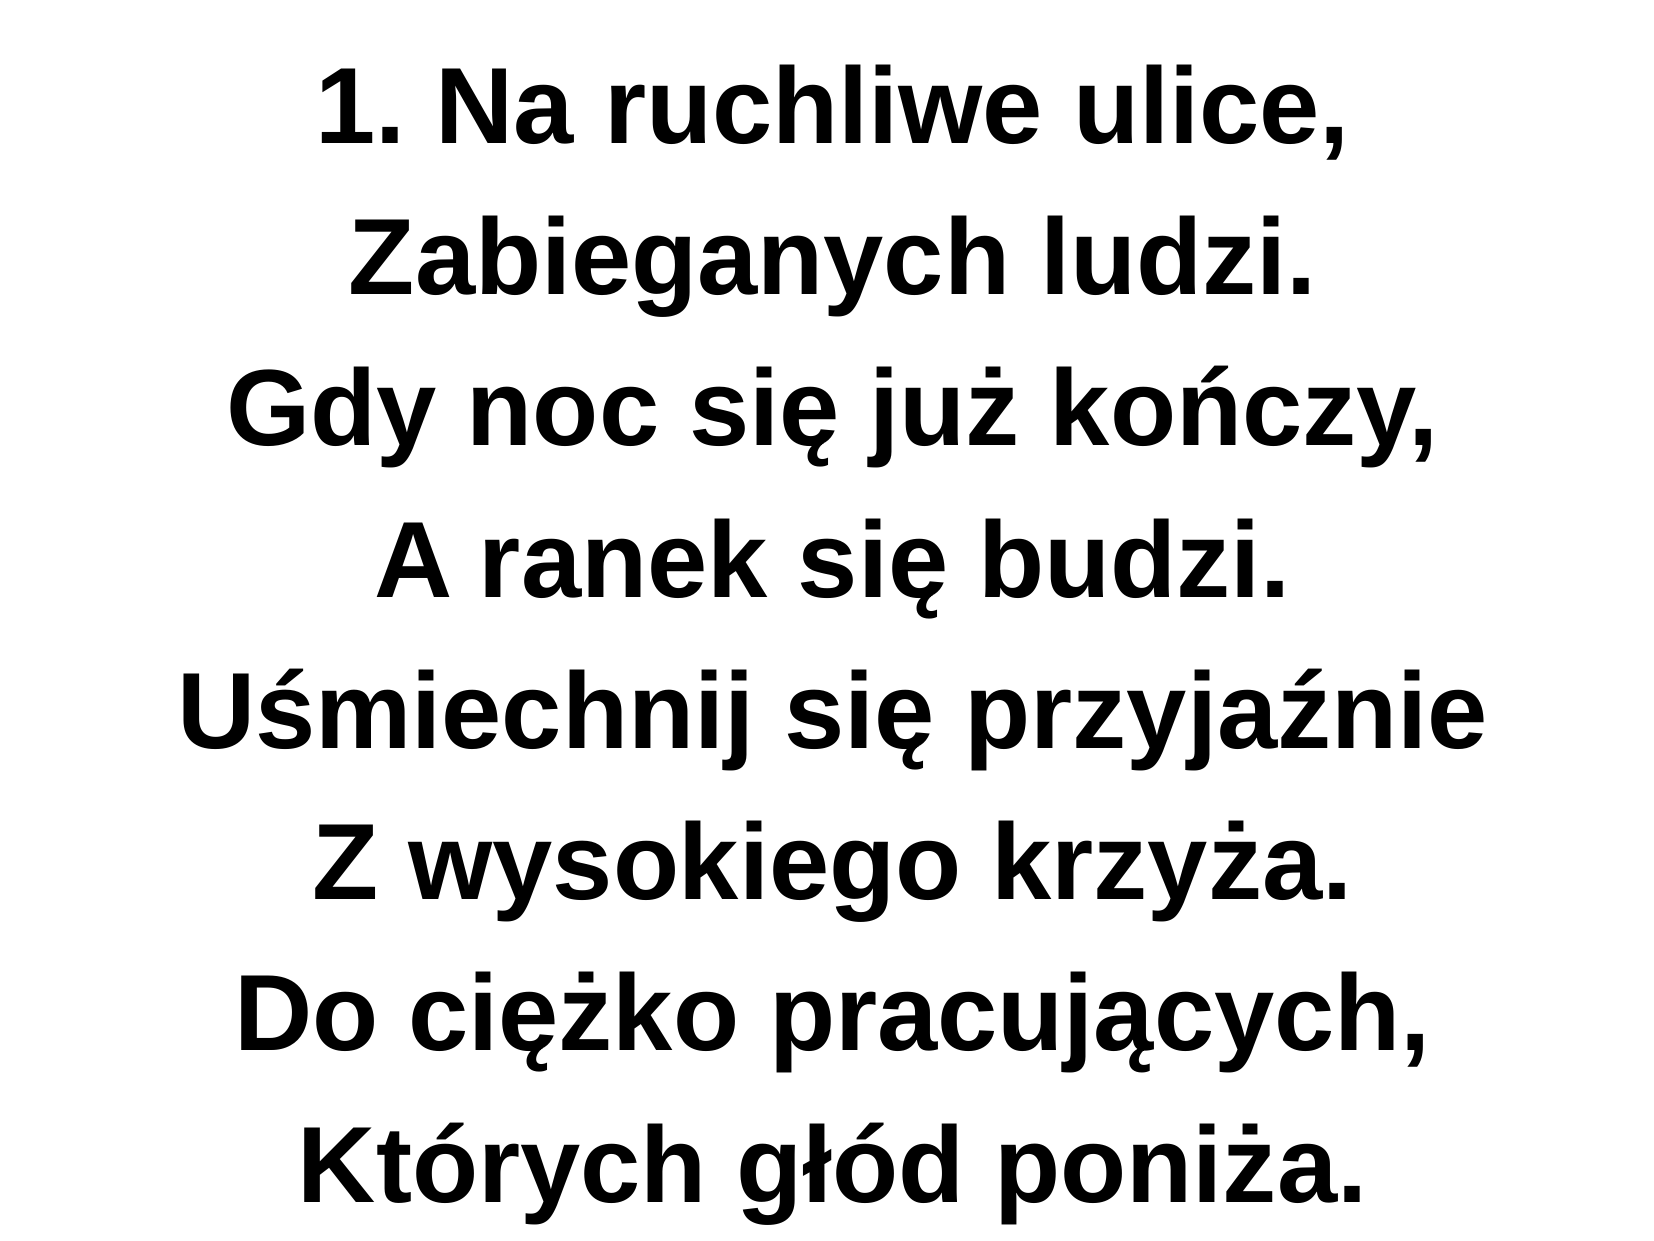

# 1. Na ruchliwe ulice,
Zabieganych ludzi.
Gdy noc się już kończy,
A ranek się budzi.
Uśmiechnij się przyjaźnie
Z wysokiego krzyża.
Do ciężko pracujących,
Których głód poniża.